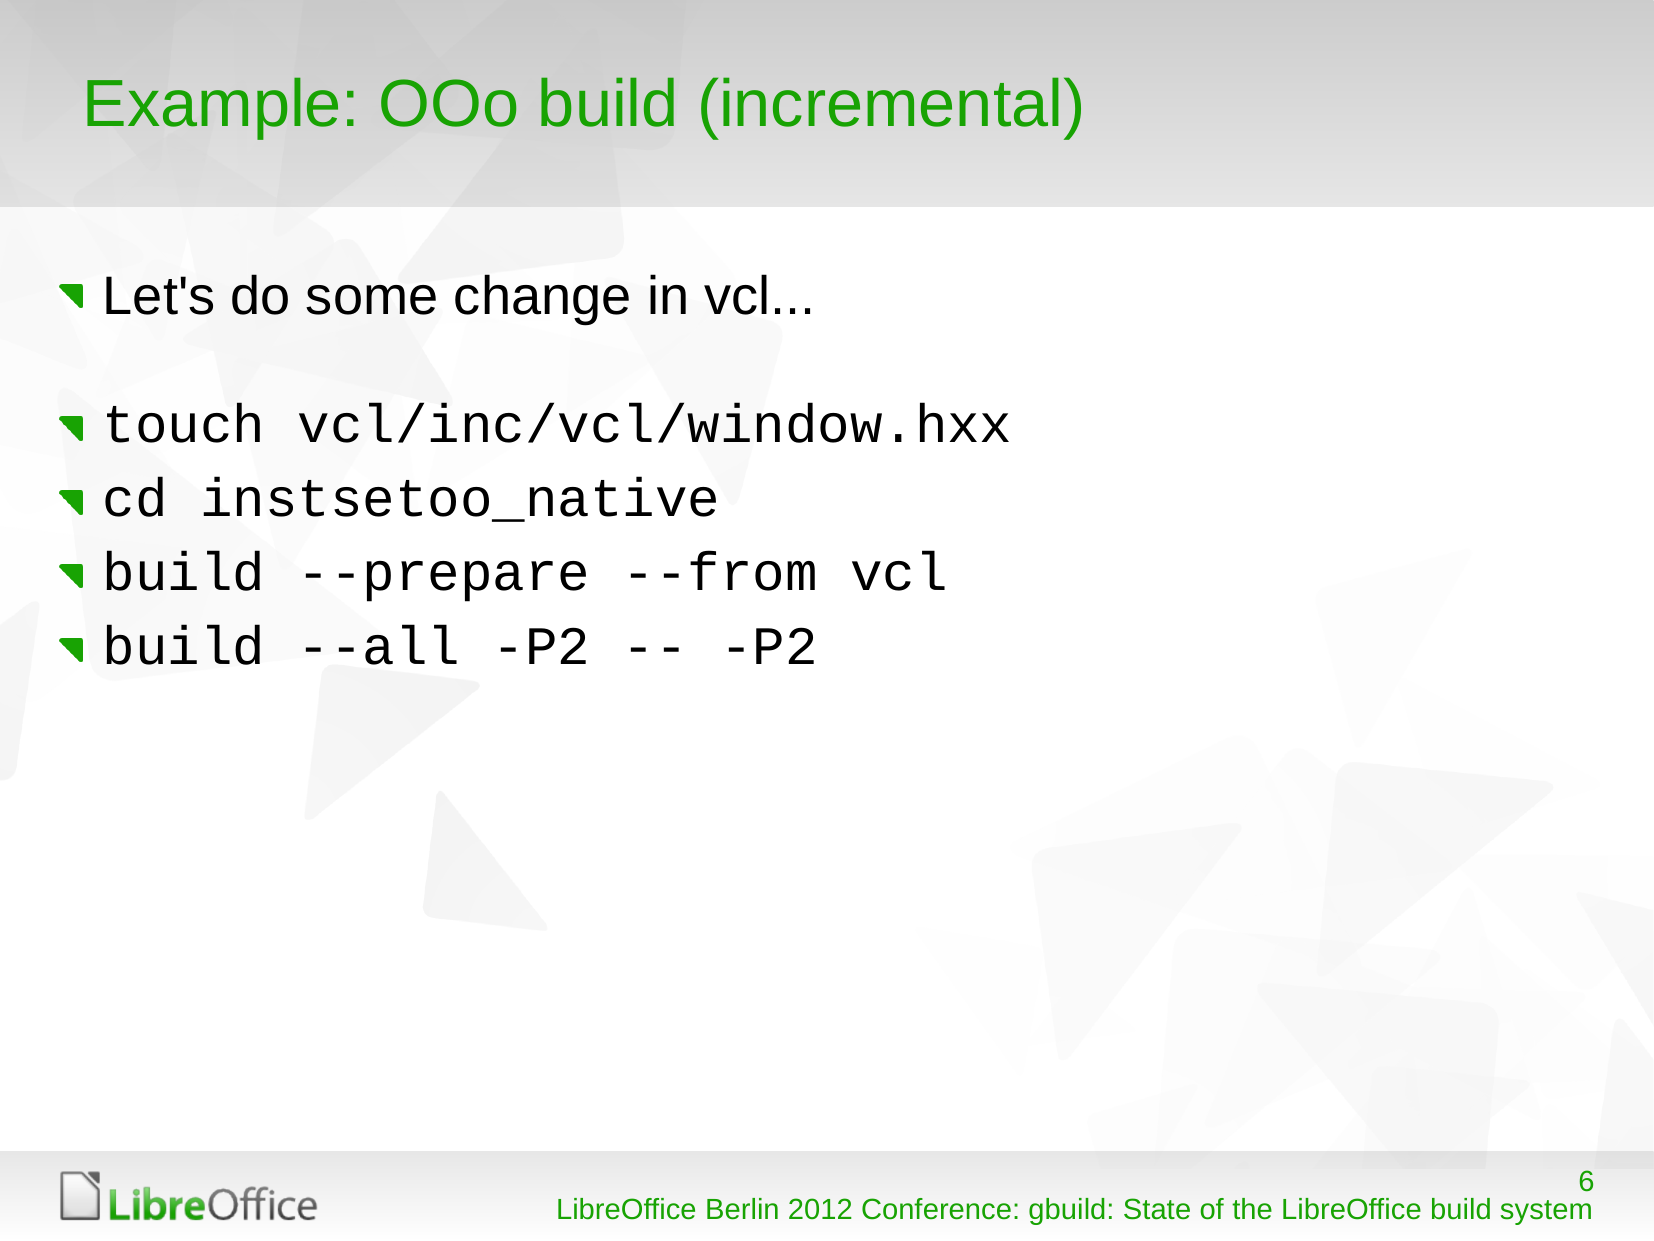

# Example: OOo build (incremental)
Let's do some change in vcl...
touch vcl/inc/vcl/window.hxx
cd instsetoo_native
build --prepare --from vcl
build --all -P2 -- -P2
6
LibreOffice Berlin 2012 Conference: gbuild: State of the LibreOffice build system